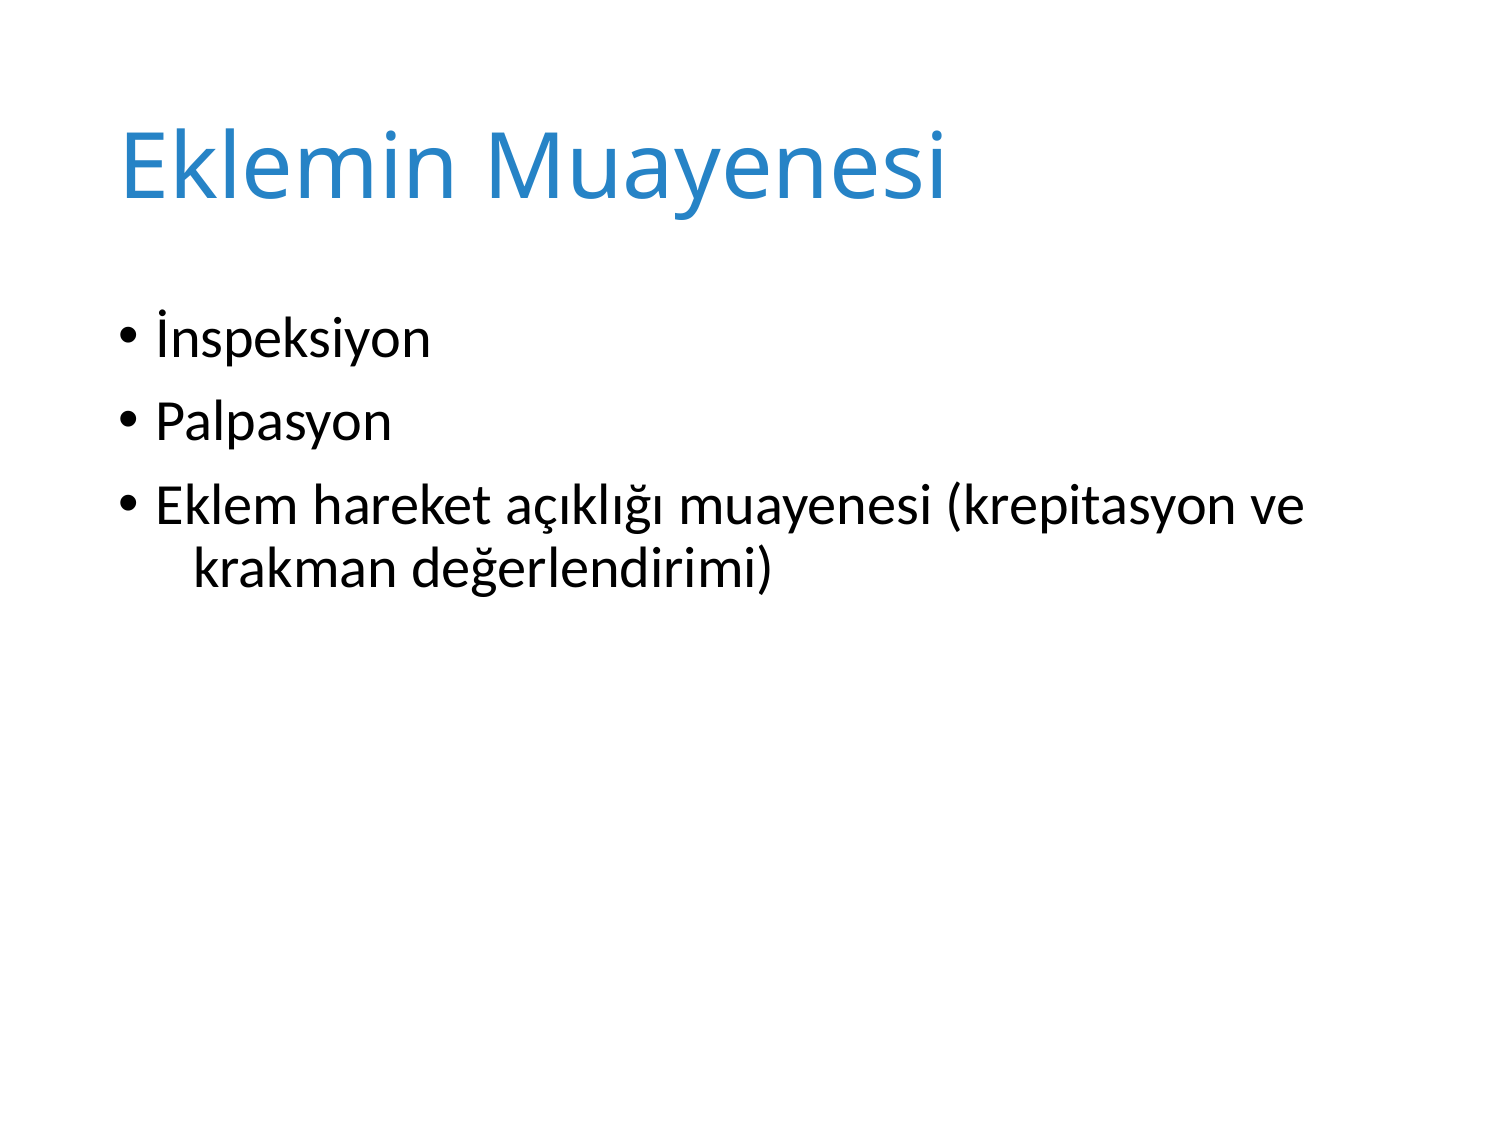

# Eklemin Muayenesi
İnspeksiyon
Palpasyon
Eklem hareket açıklığı muayenesi (krepitasyon ve krakman değerlendirimi)